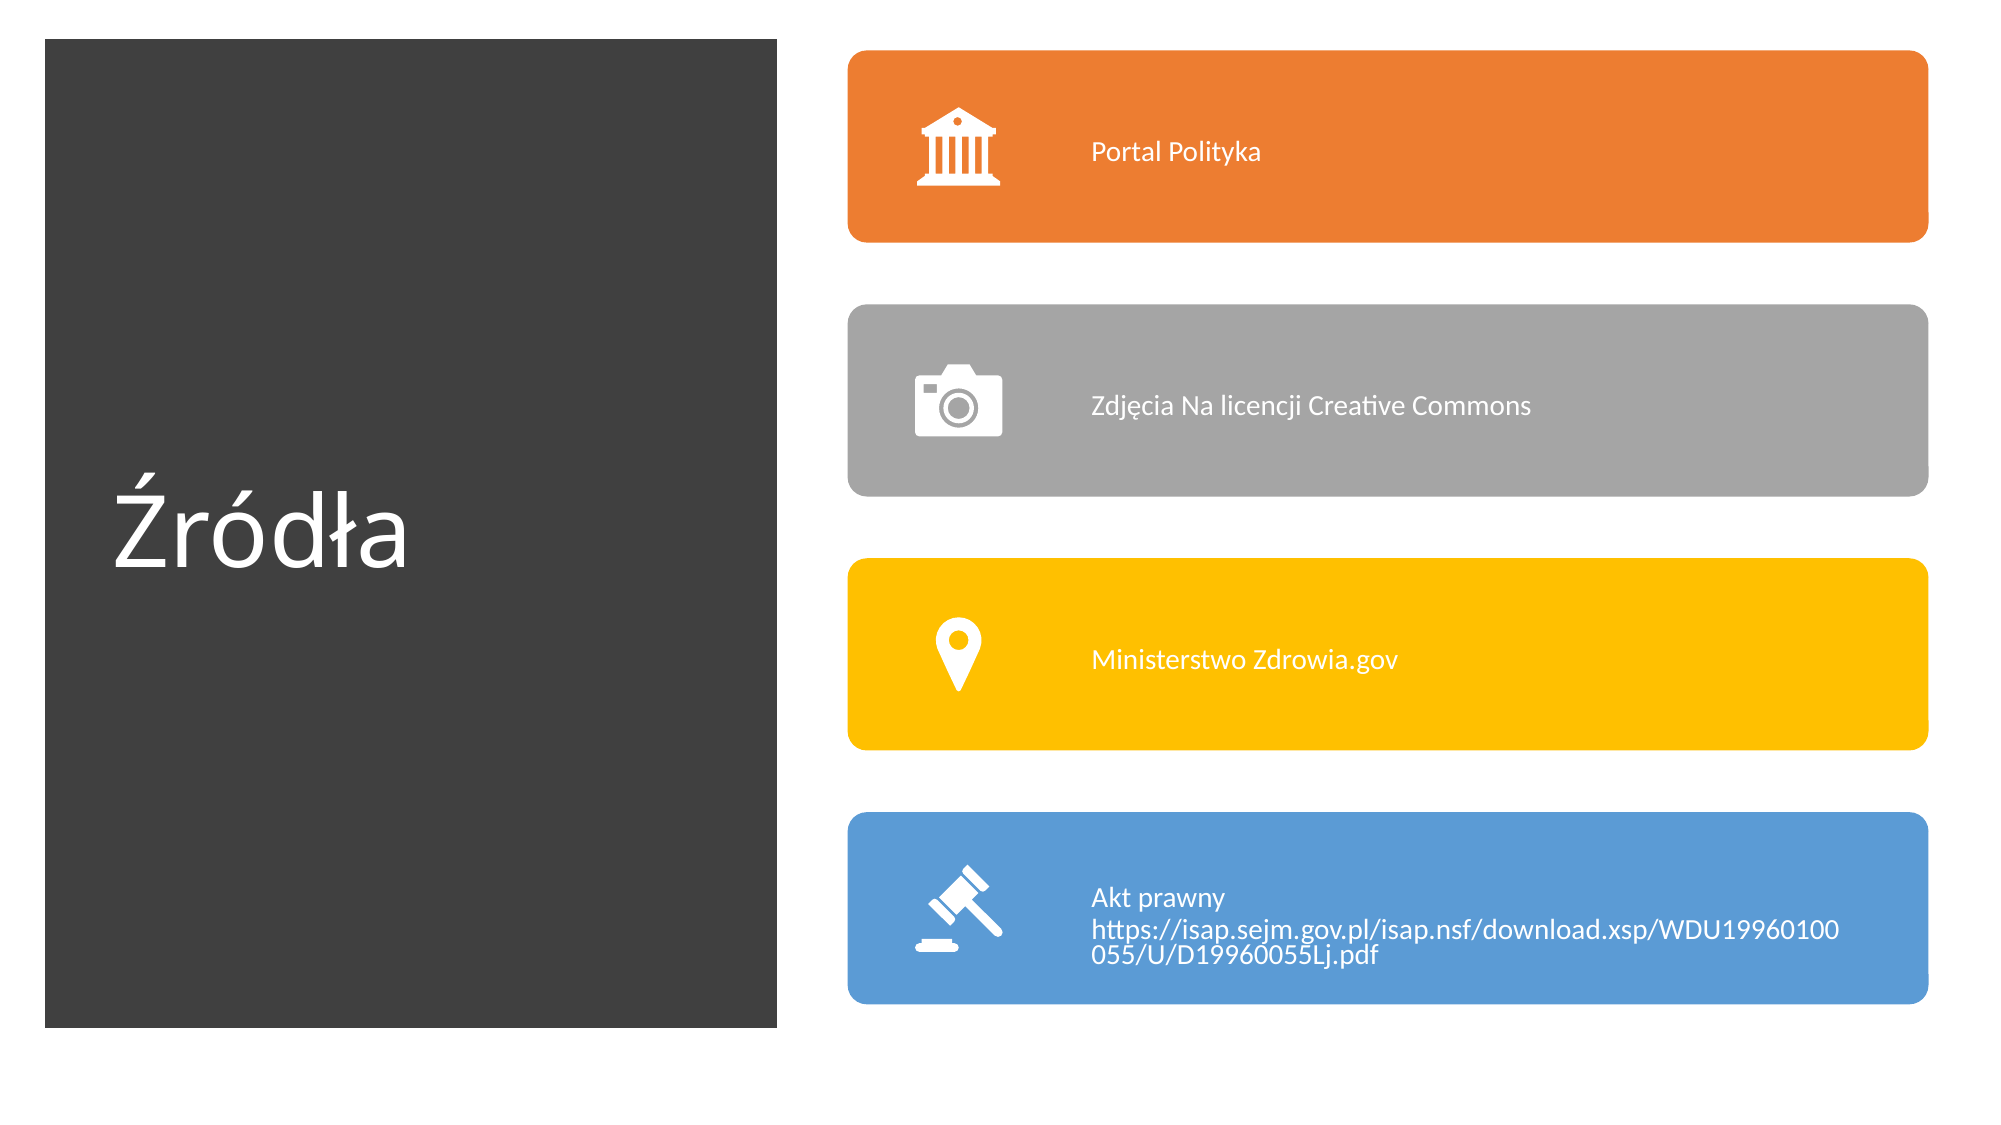

Portal Polityka
Zdjęcia Na licencji Creative Commons
Ministerstwo Zdrowia.gov
Akt prawny https://isap.sejm.gov.pl/isap.nsf/download.xsp/WDU19960100055/U/D19960055Lj.pdf
# Źródła